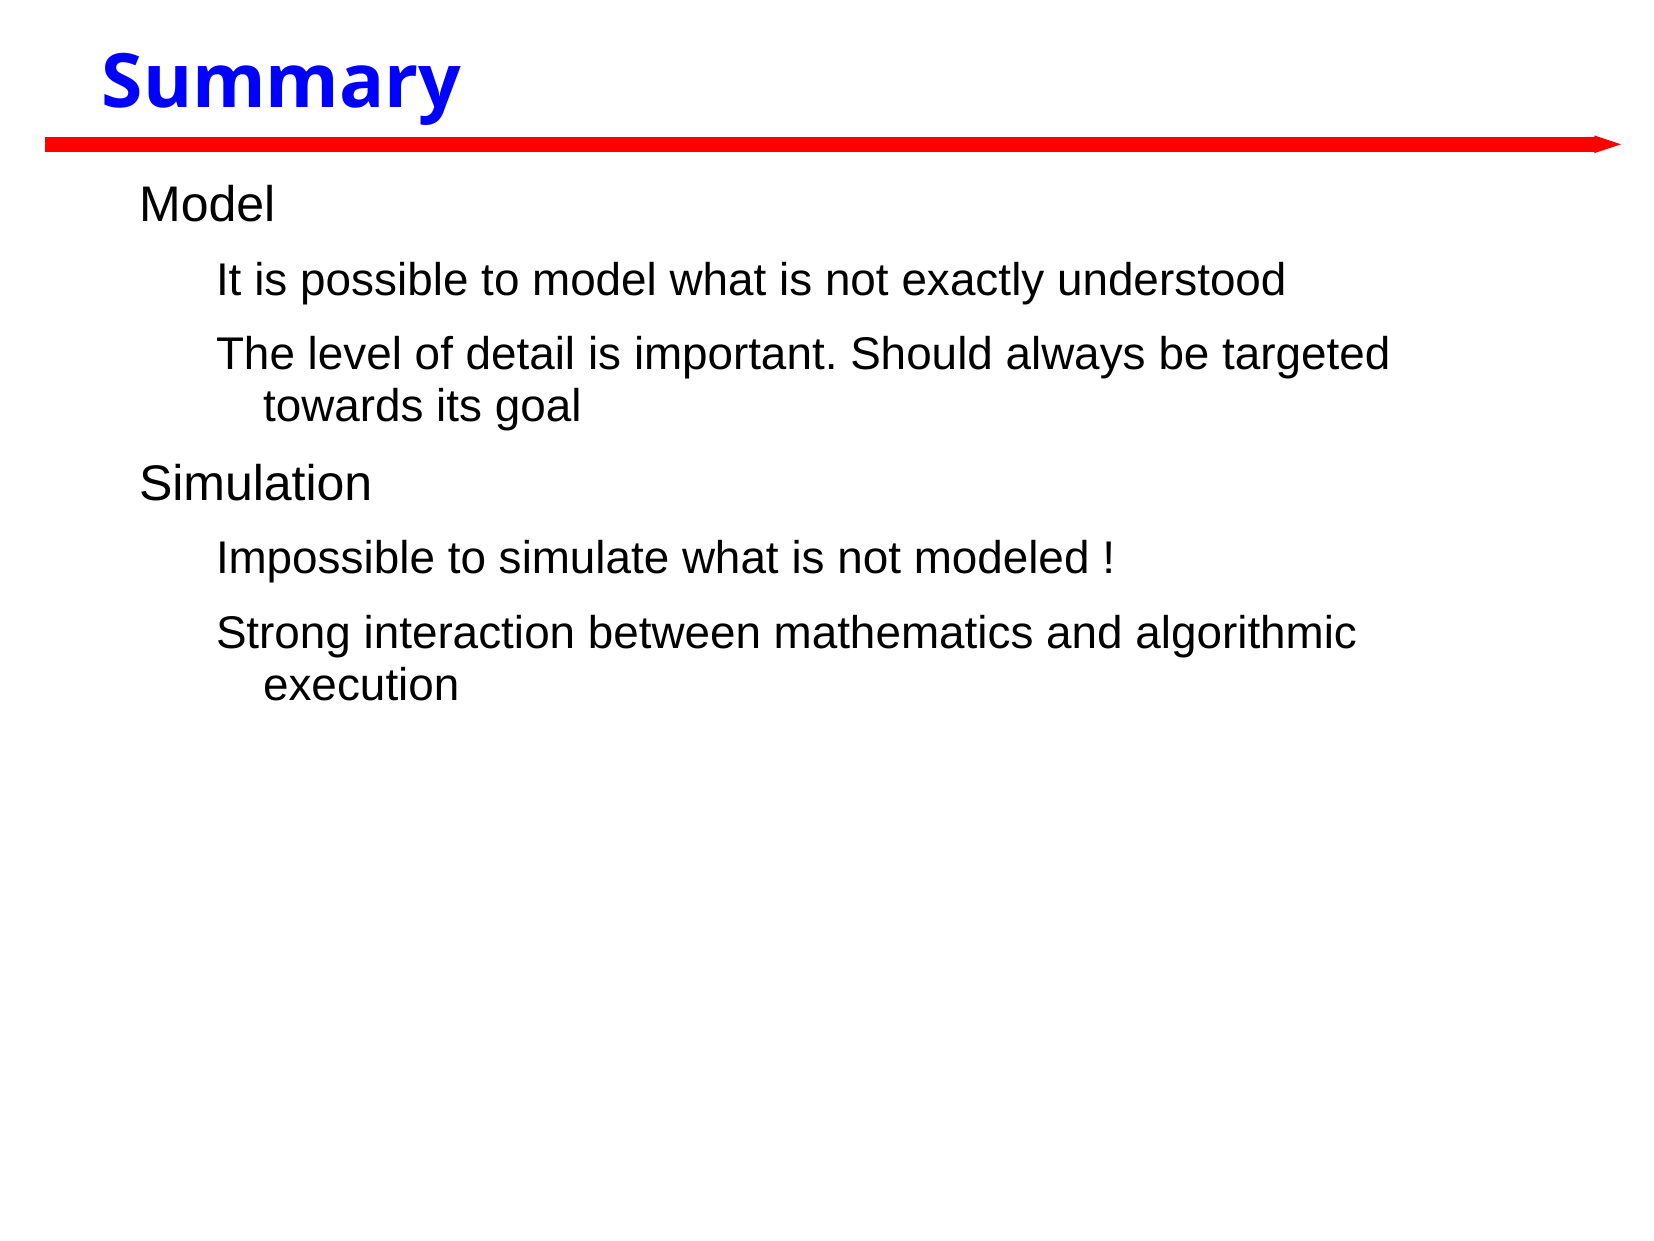

# Summary
Model
It is possible to model what is not exactly understood
The level of detail is important. Should always be targeted towards its goal
Simulation
Impossible to simulate what is not modeled !
Strong interaction between mathematics and algorithmic execution